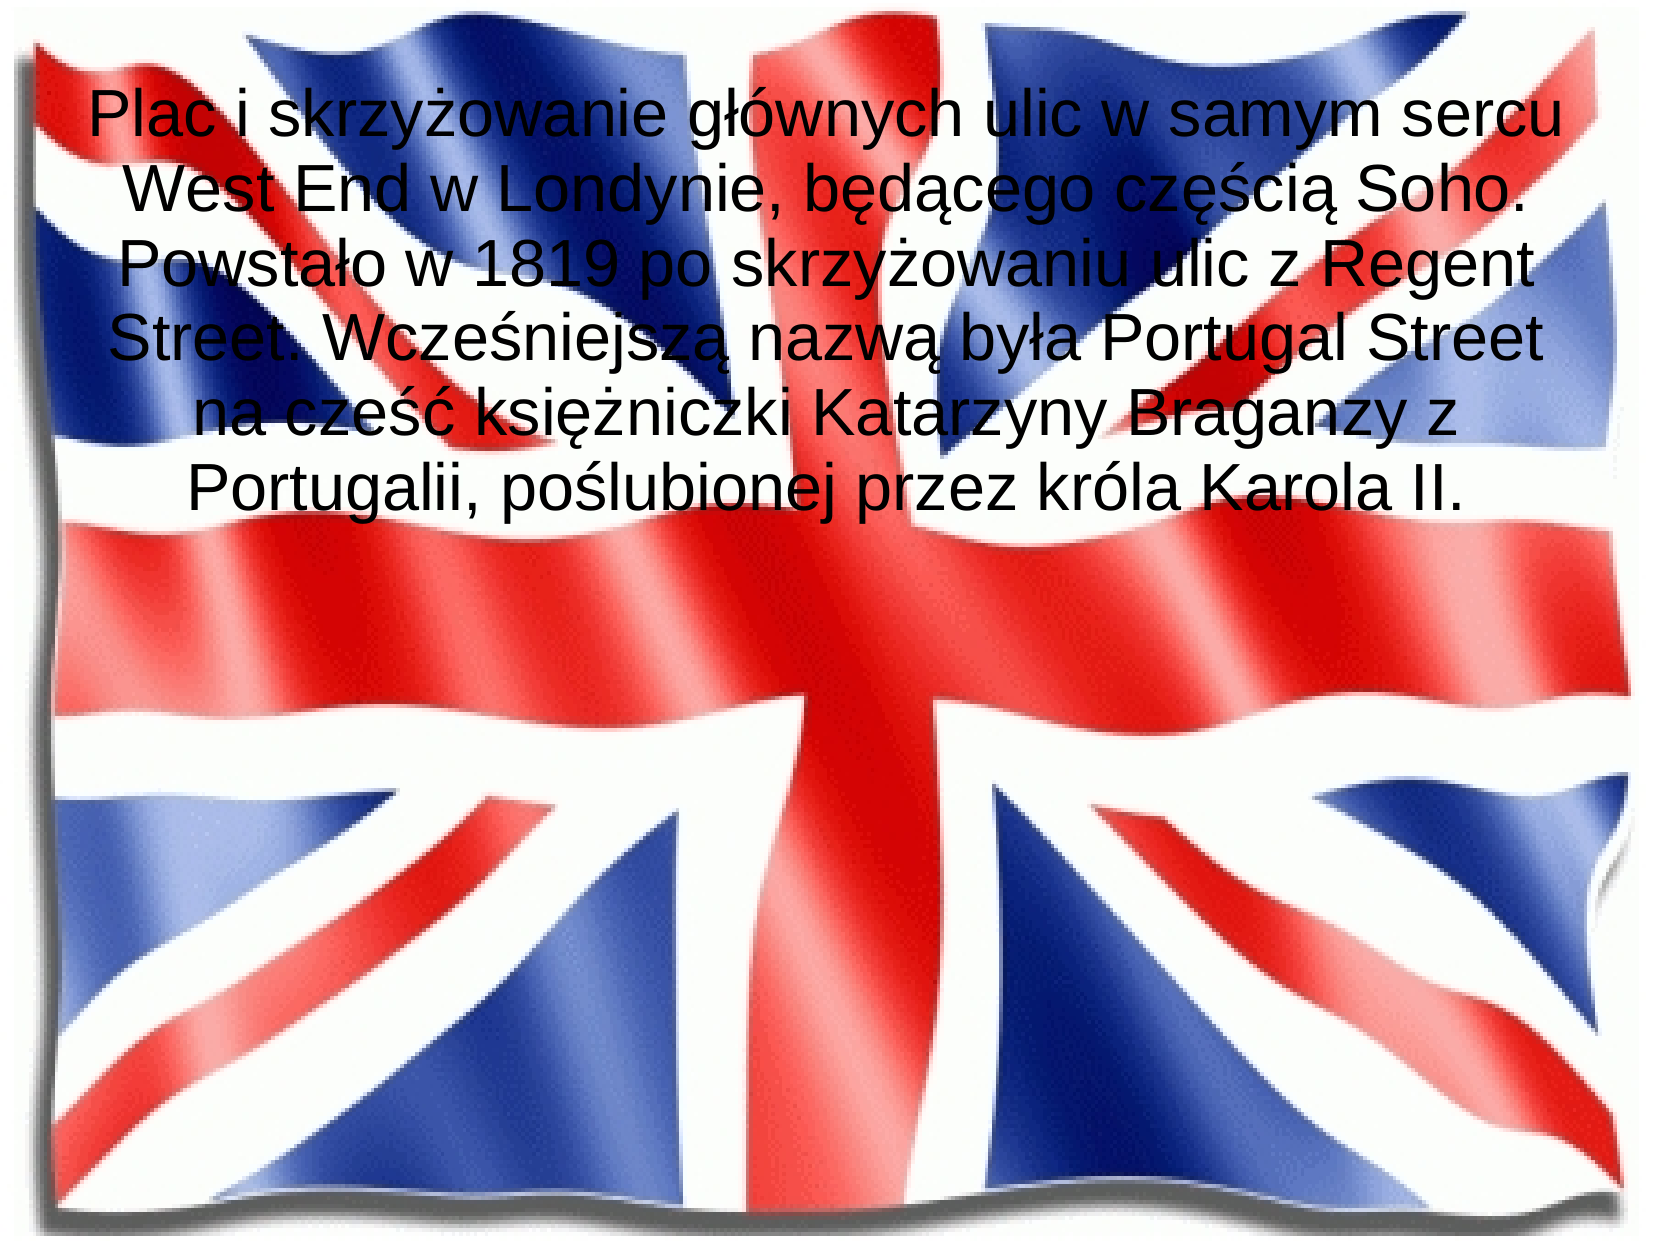

# Plac i skrzyżowanie głównych ulic w samym sercu West End w Londynie, będącego częścią Soho. Powstało w 1819 po skrzyżowaniu ulic z Regent Street. Wcześniejszą nazwą była Portugal Street na cześć księżniczki Katarzyny Braganzy z Portugalii, poślubionej przez króla Karola II.